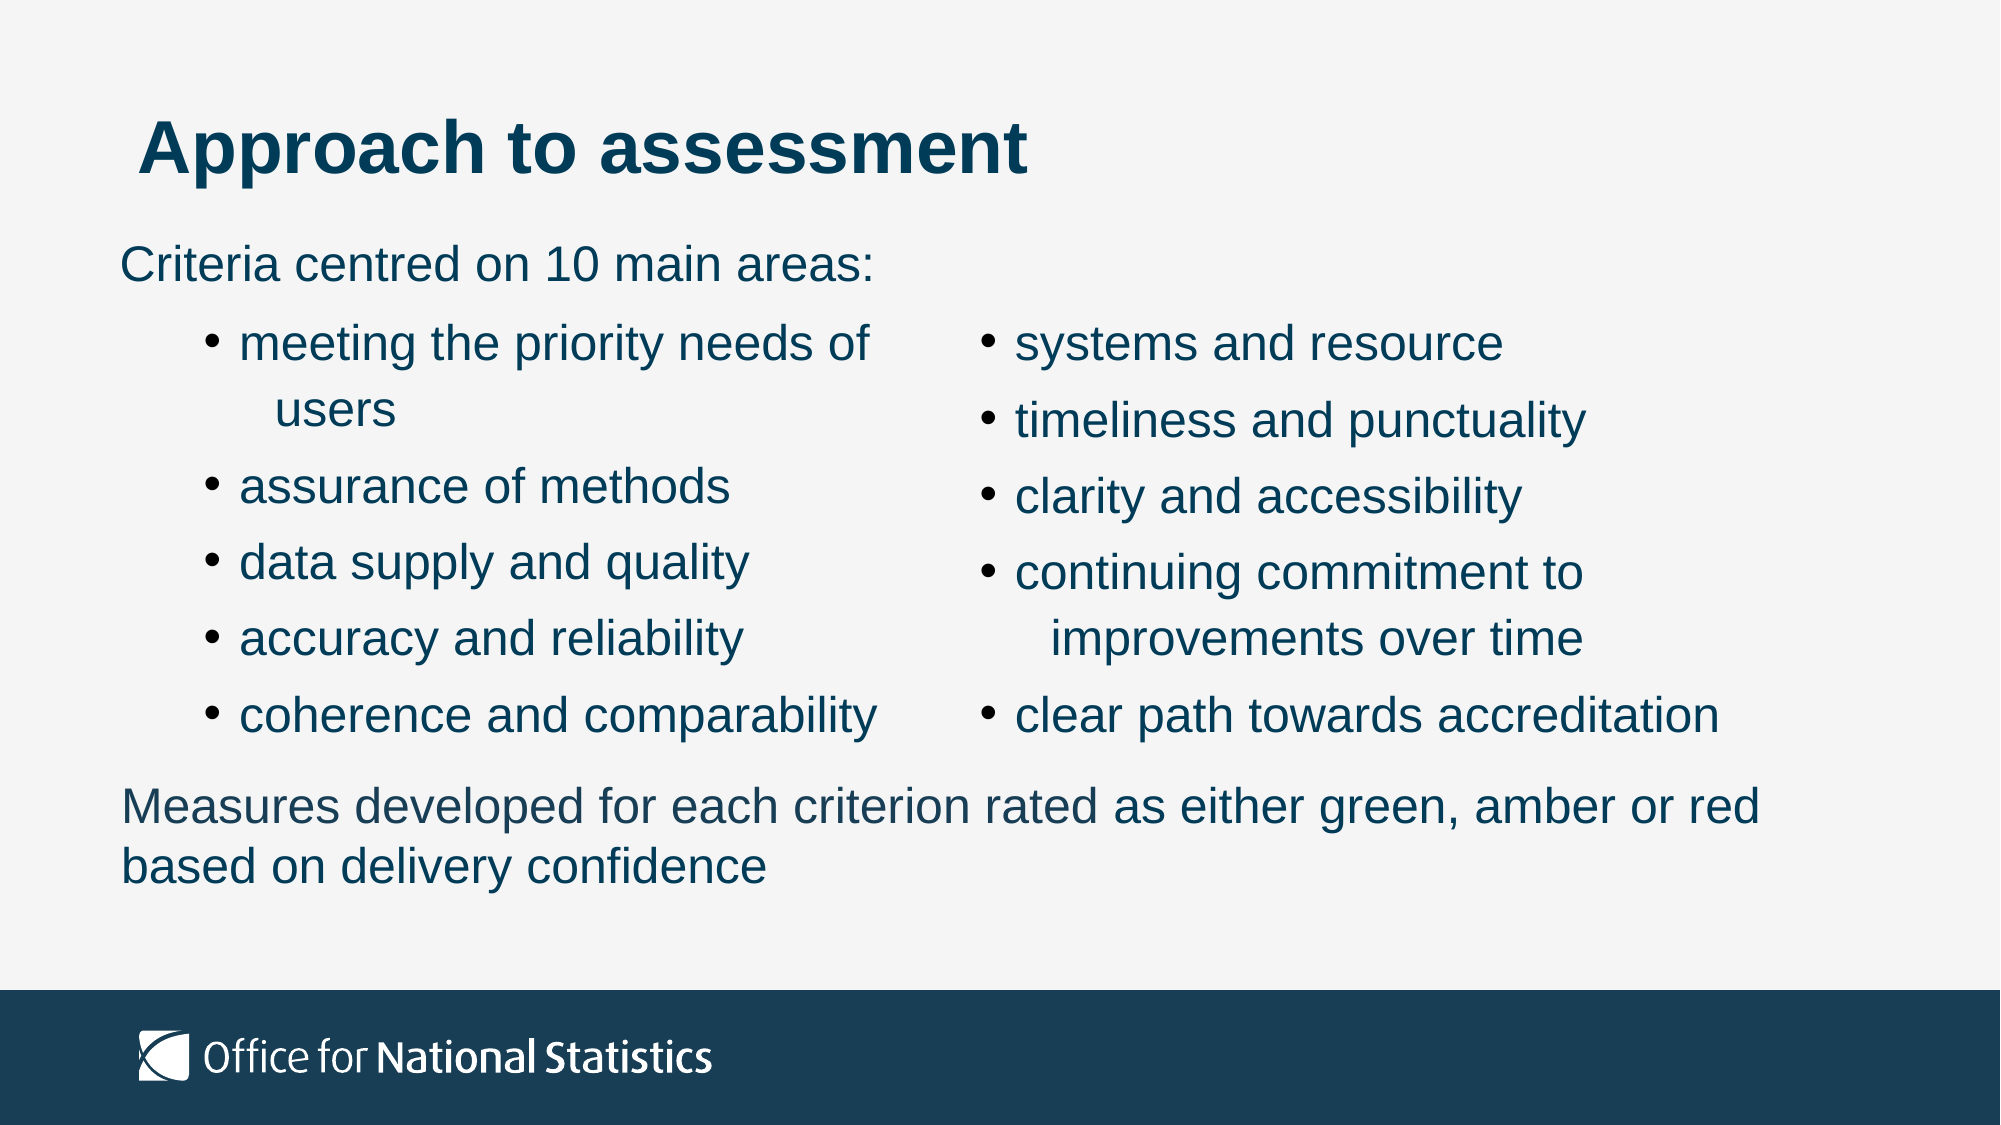

Approach to assessment
Criteria centred on 10 main areas:
meeting the priority needs of users
assurance of methods
data supply and quality
accuracy and reliability
coherence and comparability
# systems and resource
timeliness and punctuality
clarity and accessibility
continuing commitment to improvements over time
clear path towards accreditation
Measures developed for each criterion rated as either green, amber or red based on delivery confidence